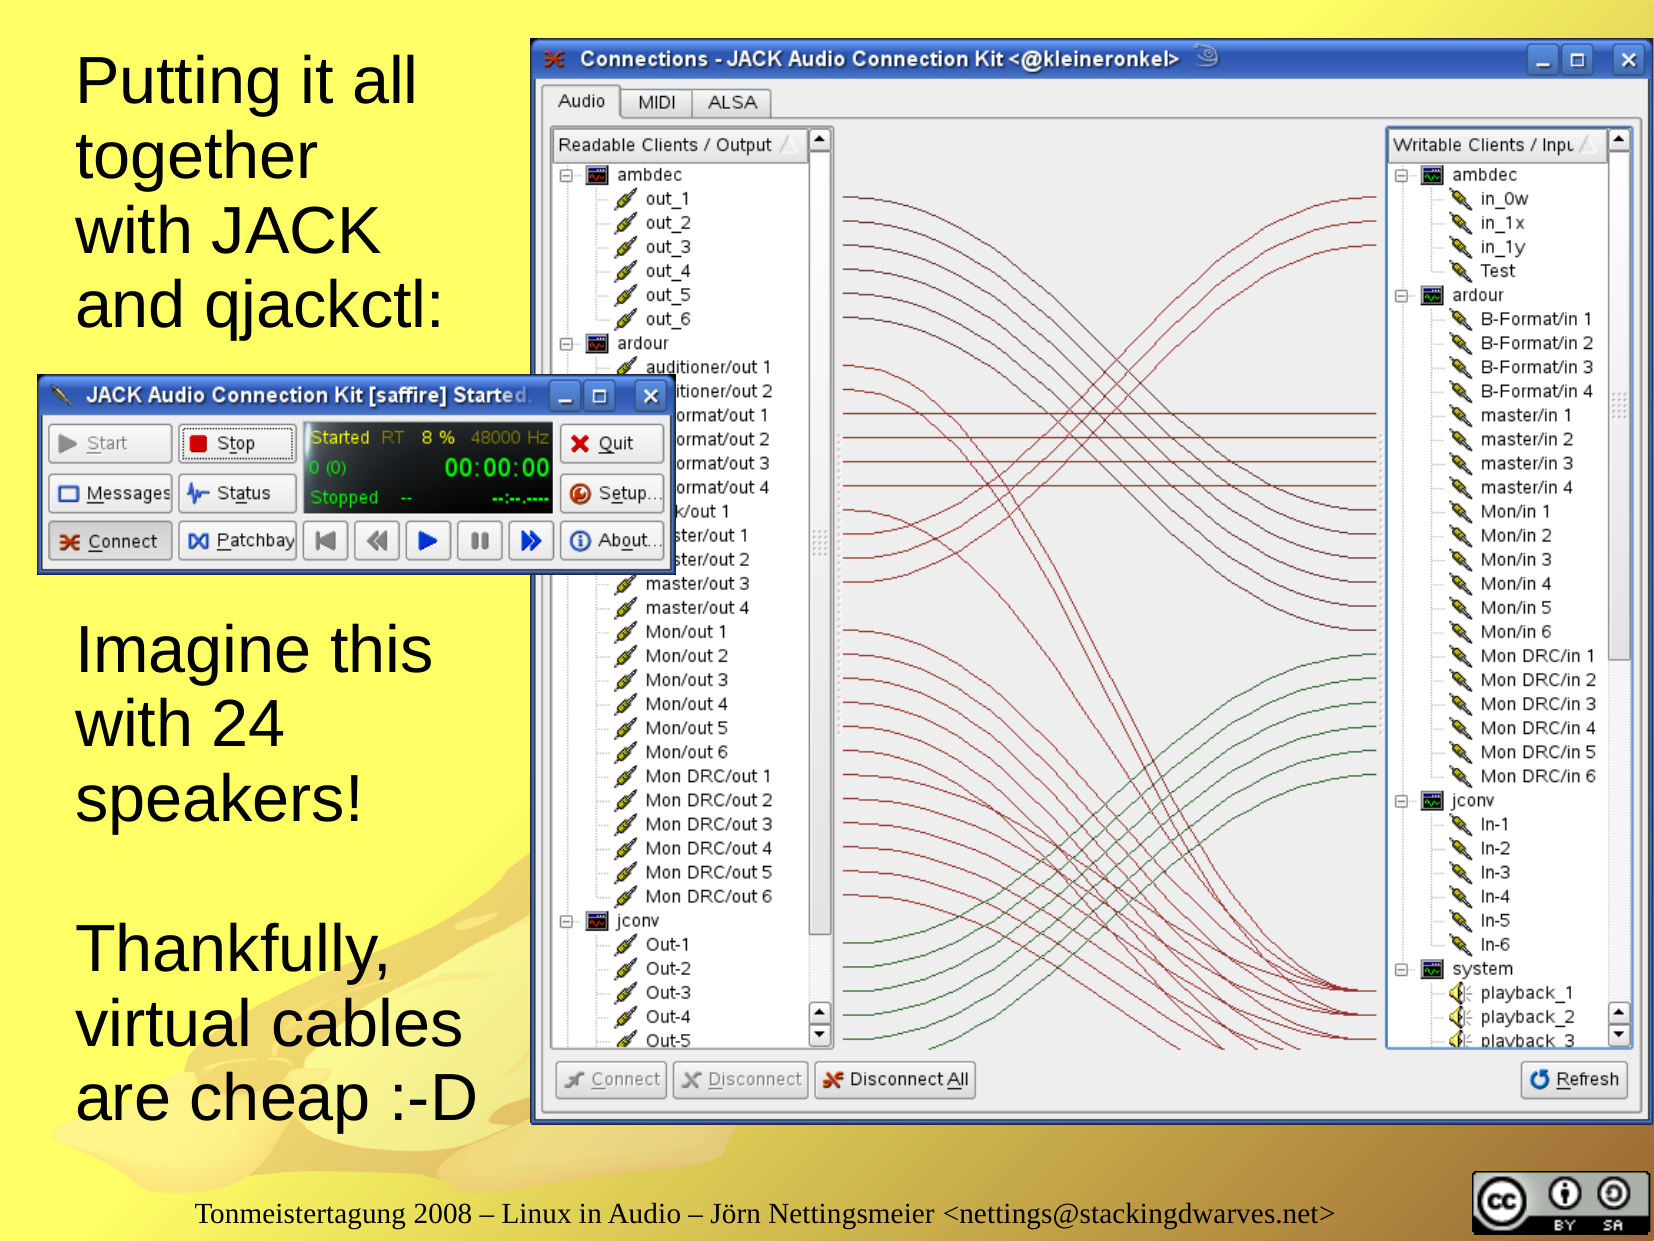

# Putting it all together with JACK and qjackctl:
Imagine this with 24 speakers!
Thankfully, virtual cables are cheap :-D